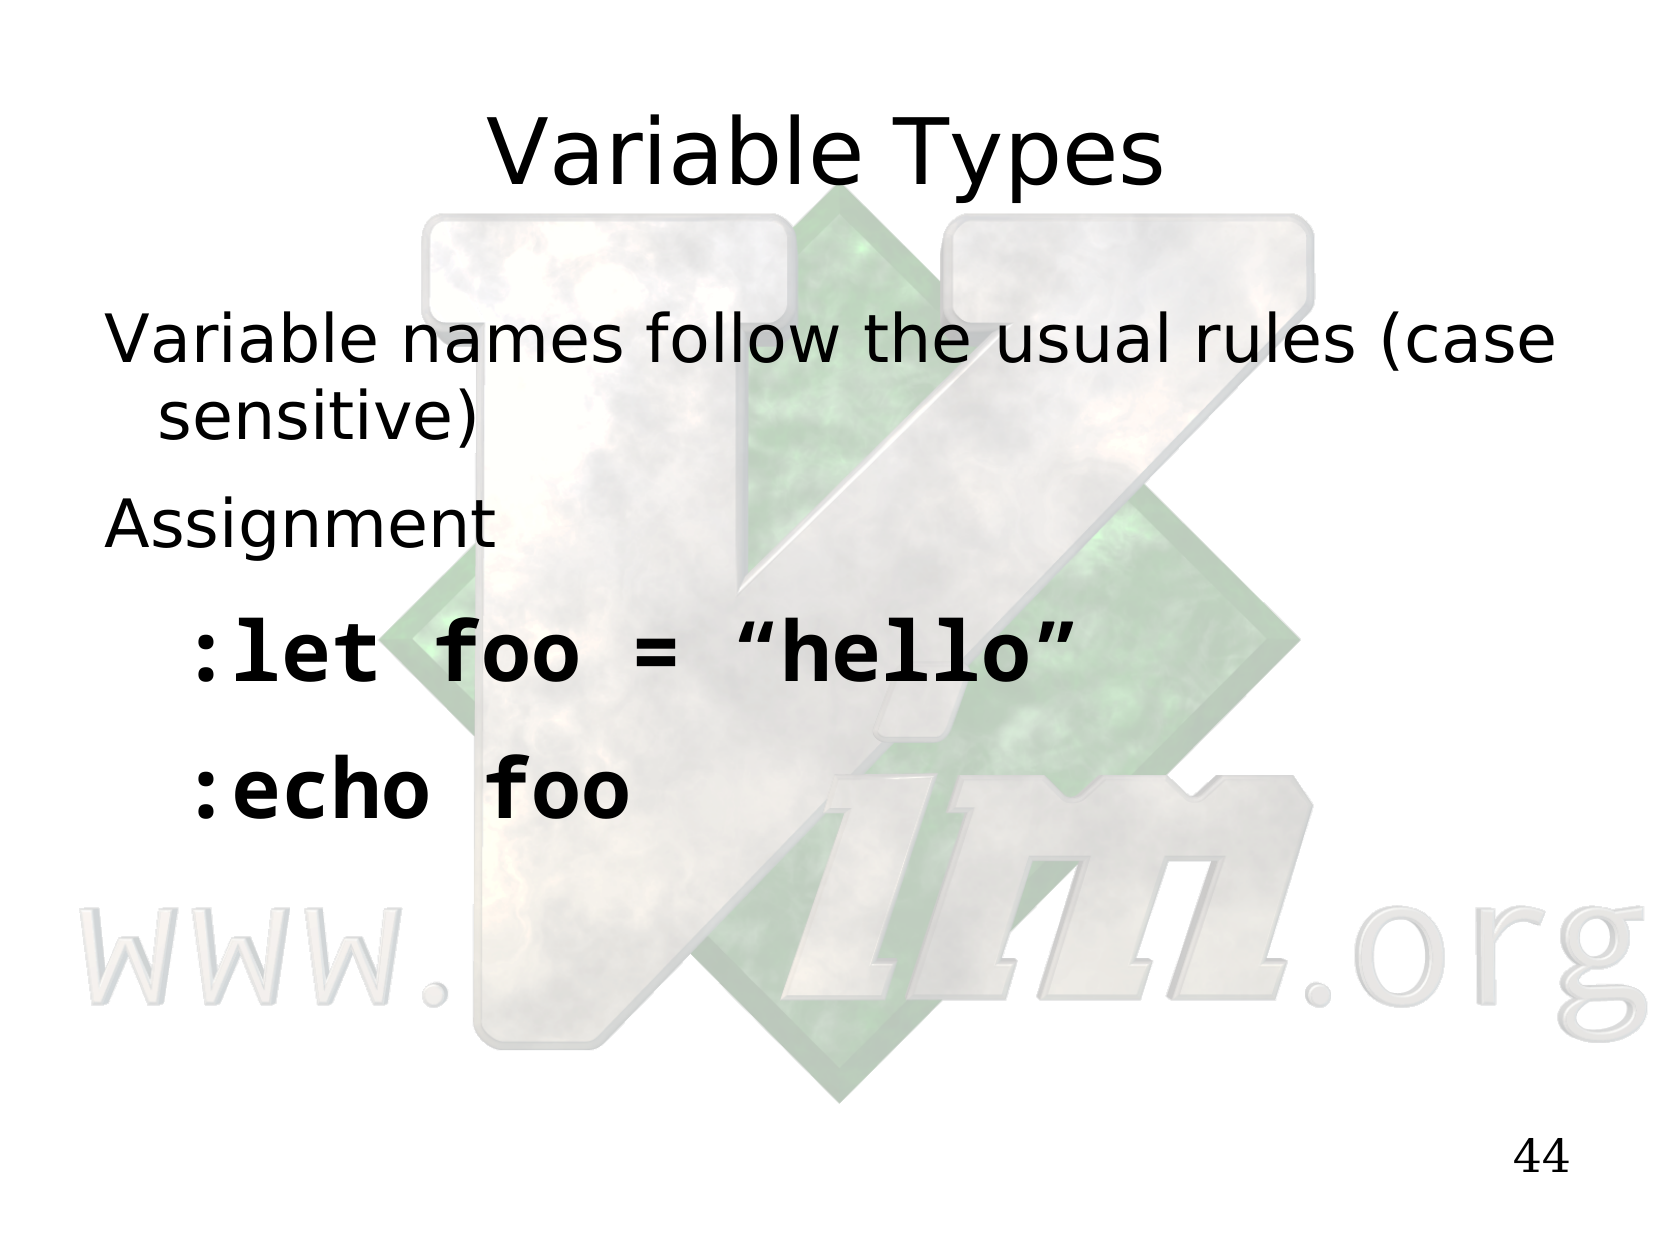

# Variable Types
Variable names follow the usual rules (case sensitive)
Assignment
:let foo = “hello”
:echo foo
44